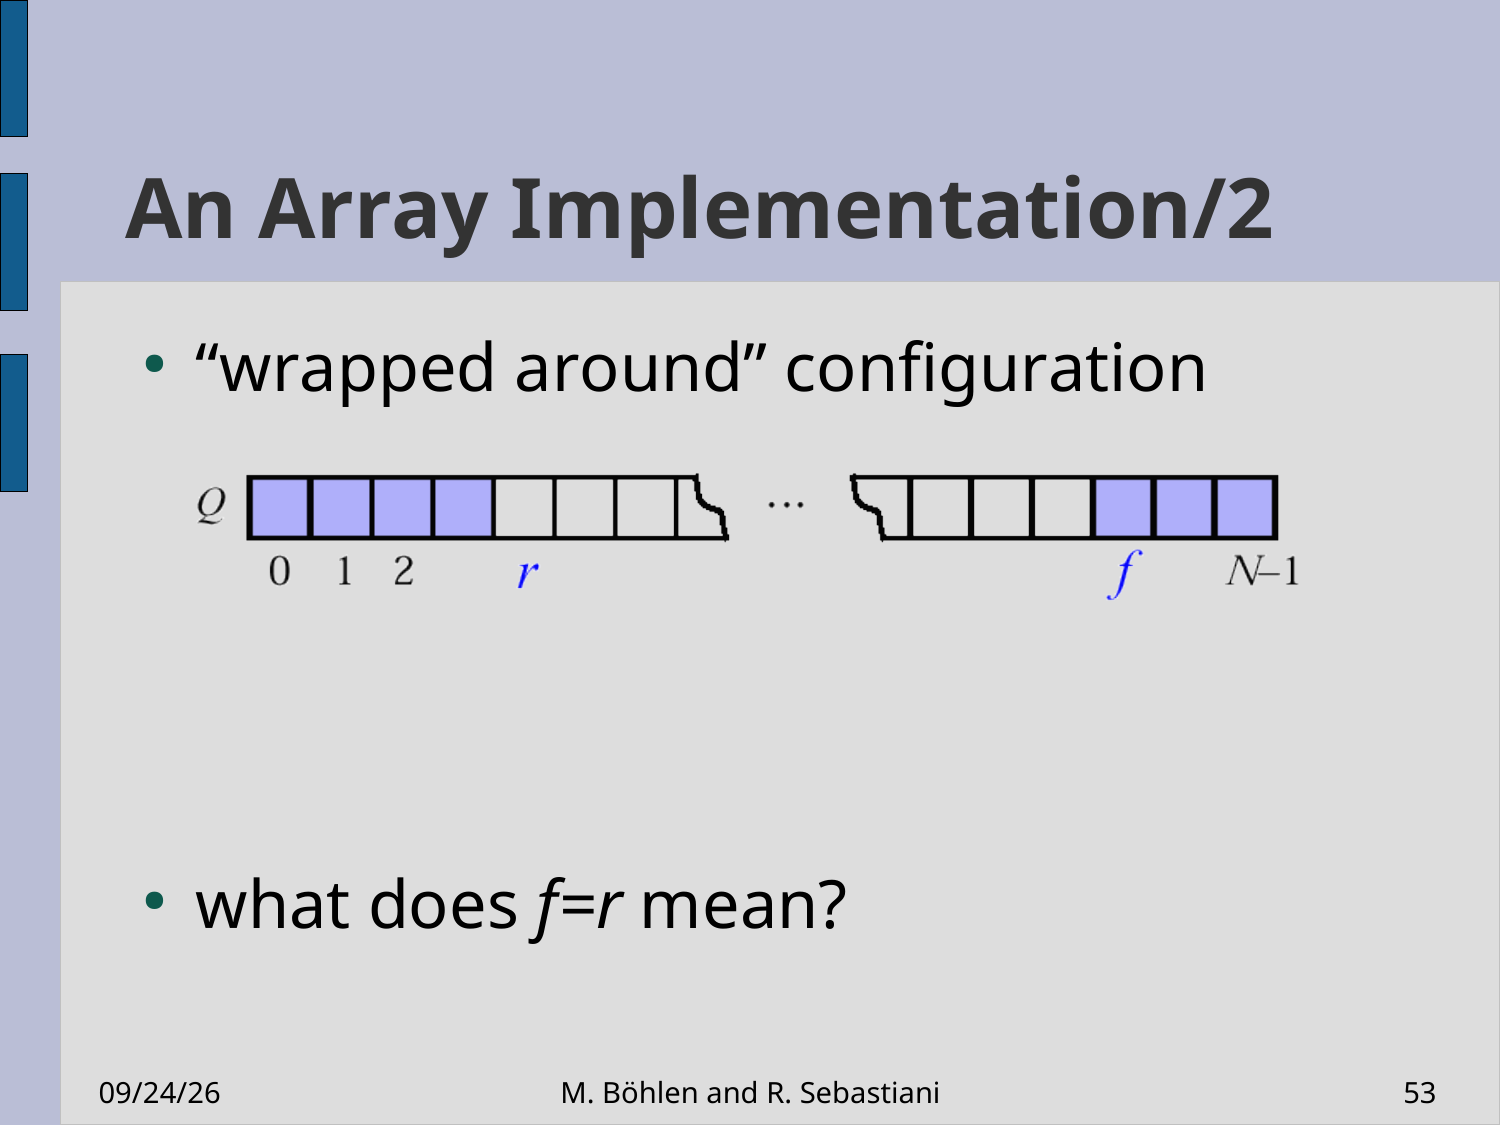

# An Array Implementation/2
“wrapped around” configuration
what does f=r mean?
M. Böhlen and R. Sebastiani
53